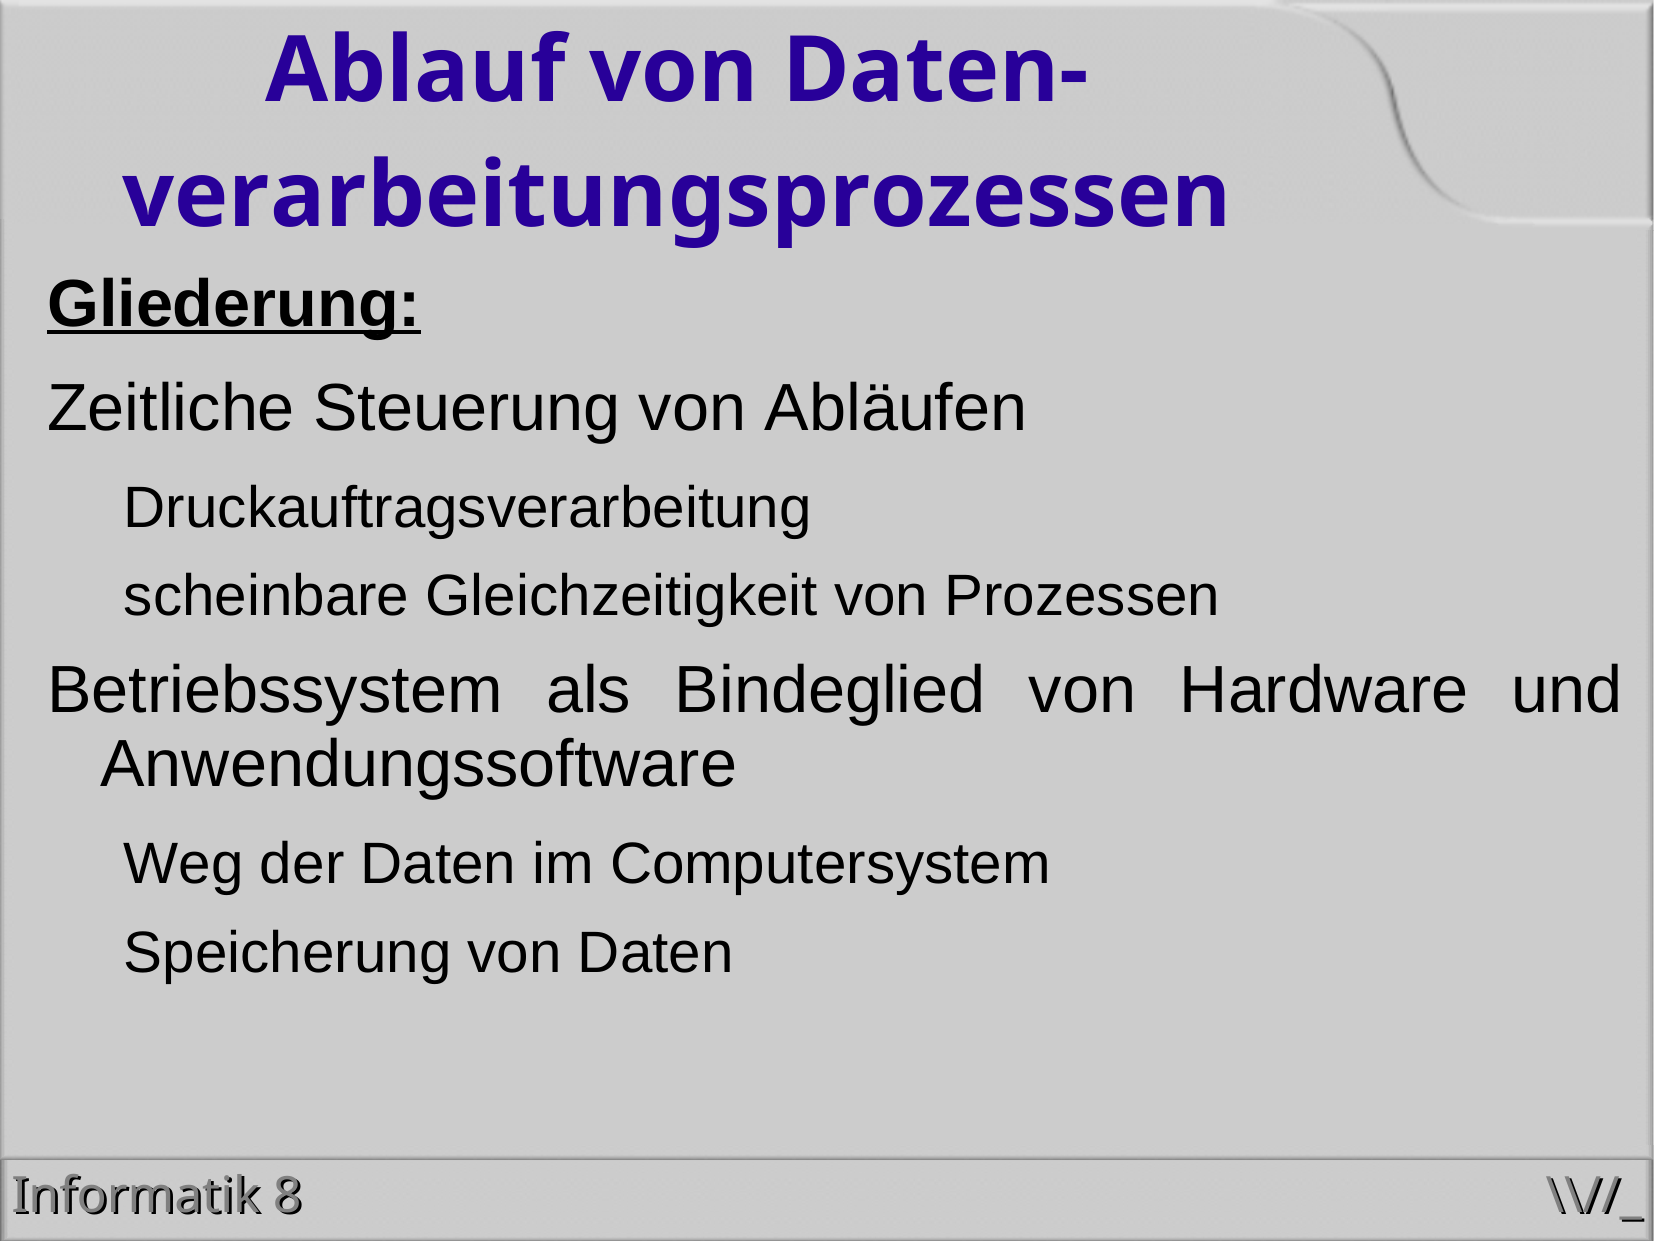

# Ablauf von Daten-verarbeitungsprozessen
Gliederung:
Zeitliche Steuerung von Abläufen
Druckauftragsverarbeitung
scheinbare Gleichzeitigkeit von Prozessen
Betriebssystem als Bindeglied von Hardware und Anwendungssoftware
Weg der Daten im Computersystem
Speicherung von Daten